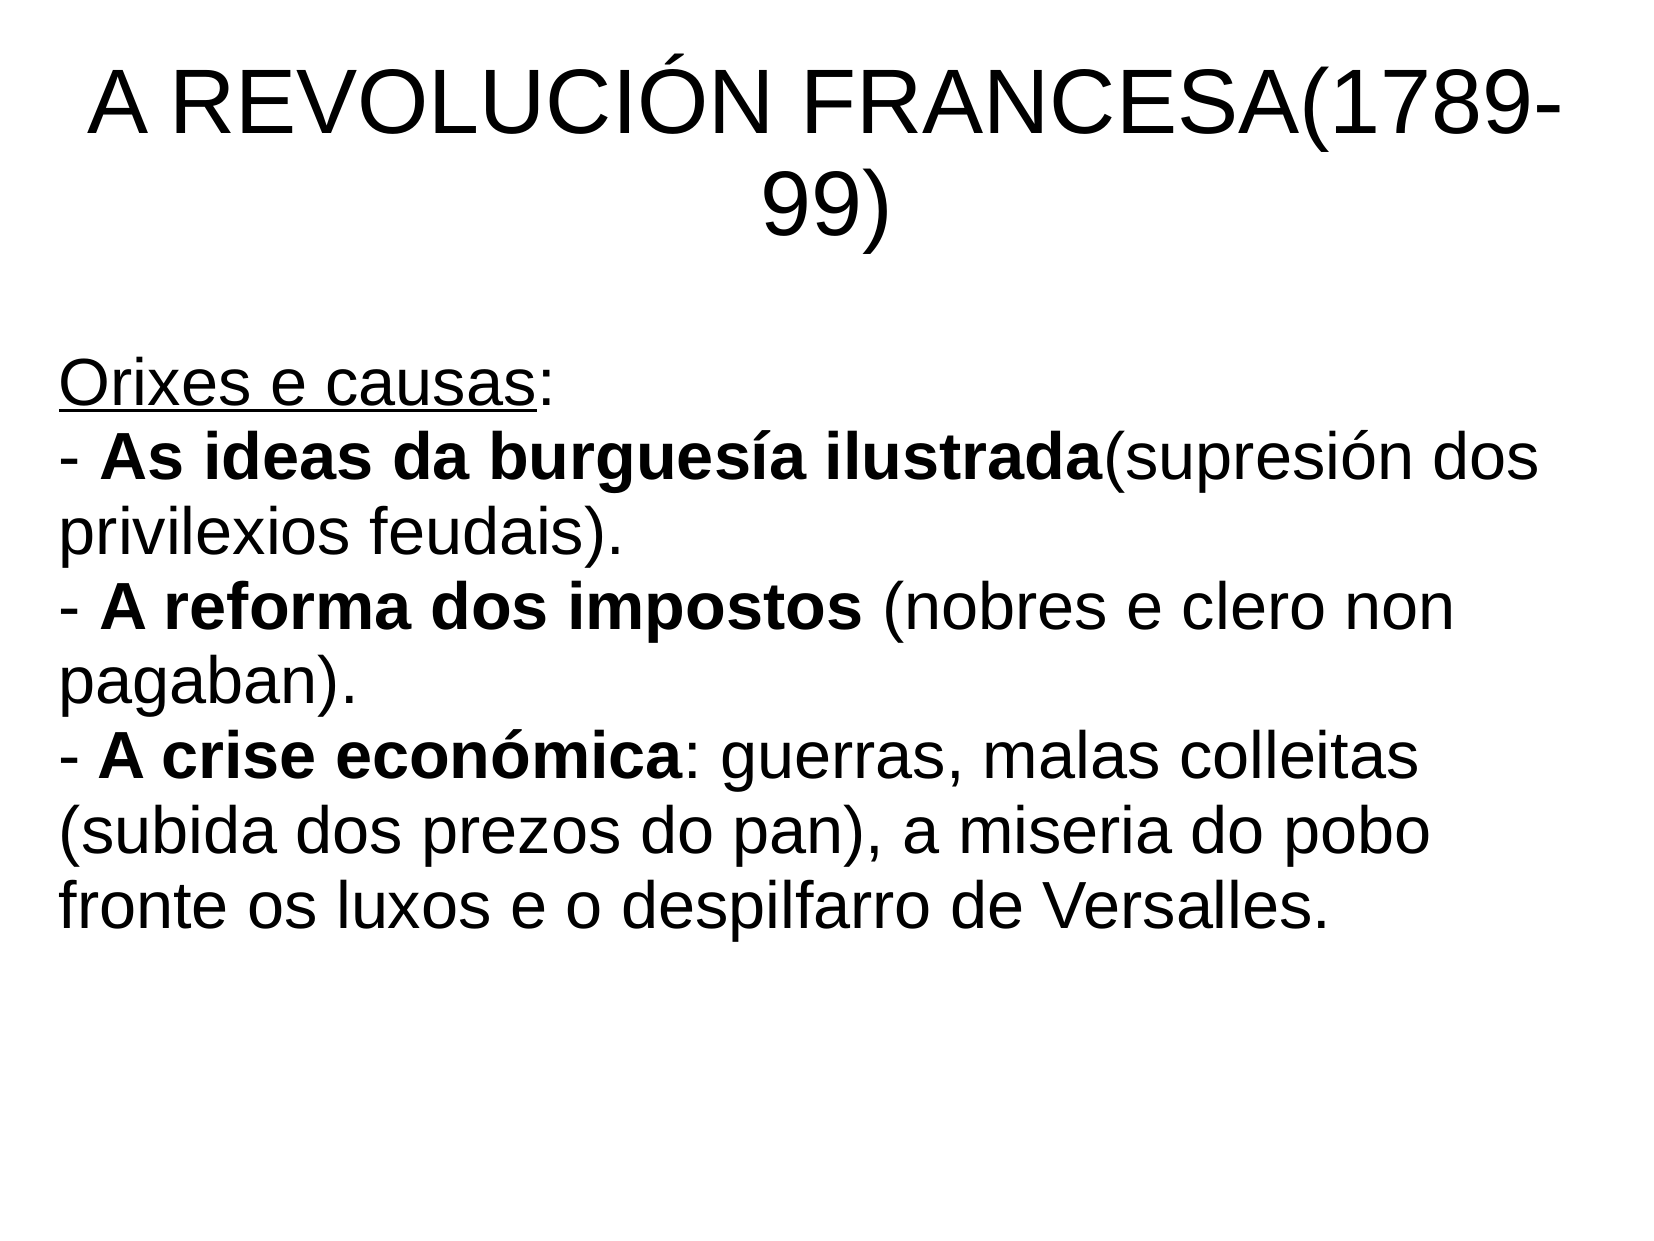

# A REVOLUCIÓN FRANCESA(1789-99)
Orixes e causas:
- As ideas da burguesía ilustrada(supresión dos privilexios feudais).
- A reforma dos impostos (nobres e clero non pagaban).
- A crise económica: guerras, malas colleitas (subida dos prezos do pan), a miseria do pobo fronte os luxos e o despilfarro de Versalles.